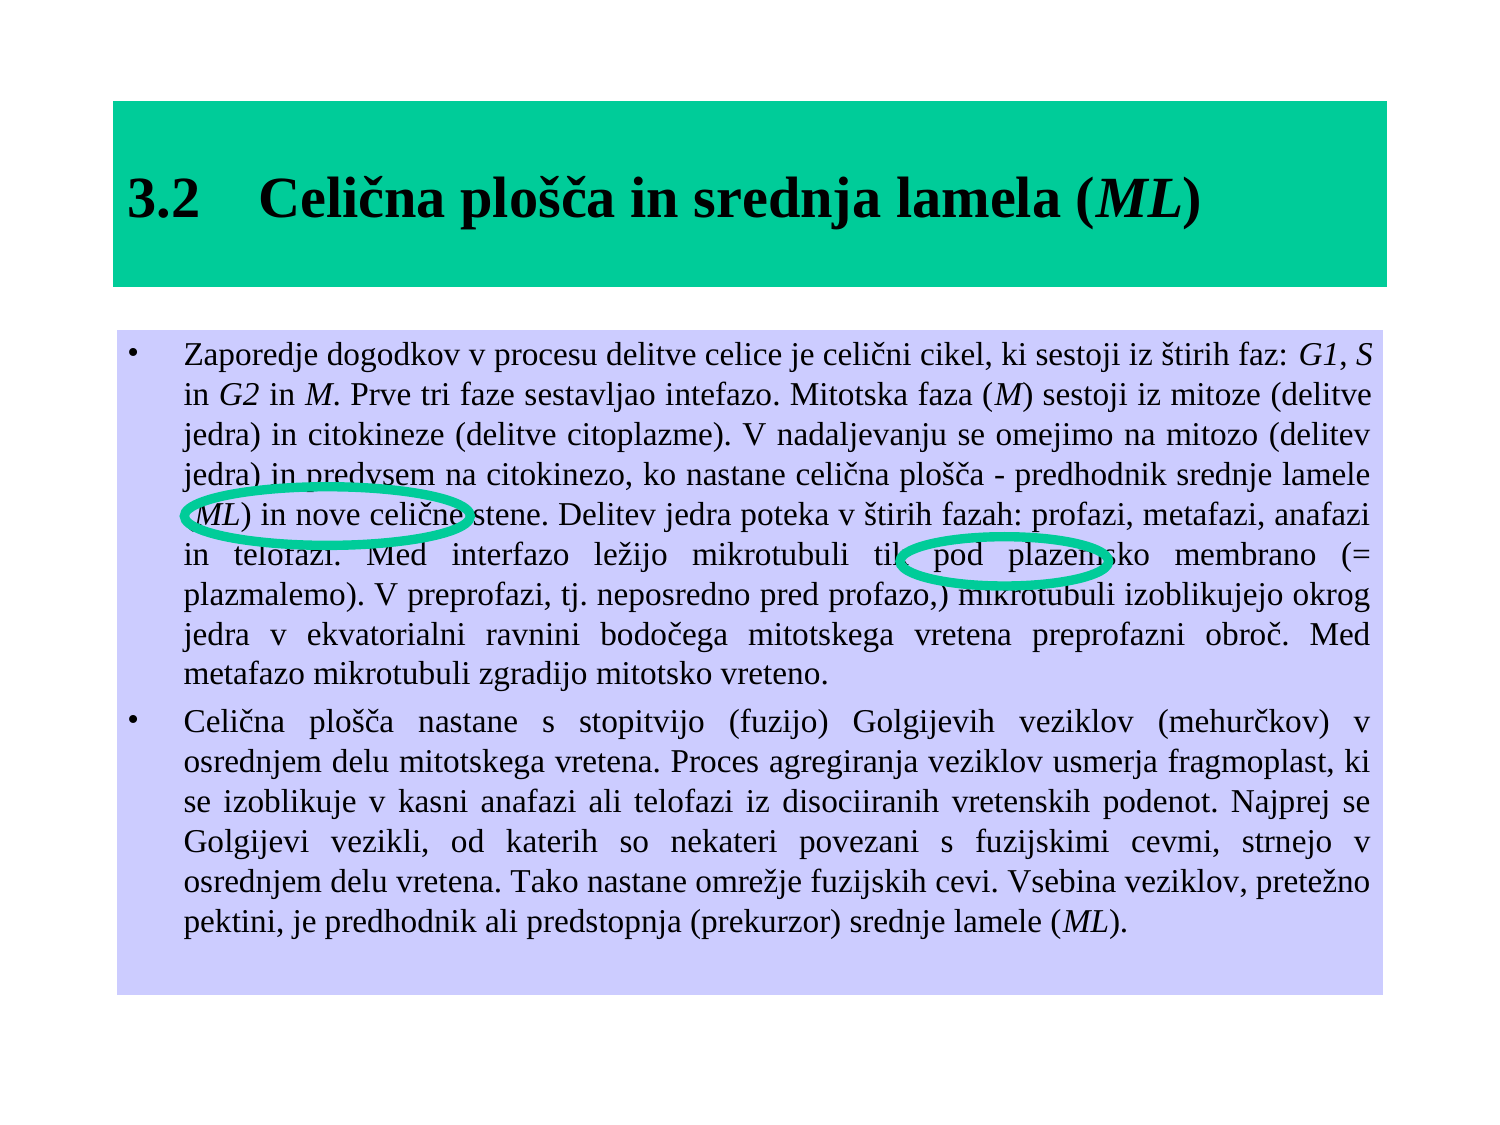

# 3.2 Celična plošča in srednja lamela (ML)
Zaporedje dogodkov v procesu delitve celice je celični cikel, ki sestoji iz štirih faz: G1, S in G2 in M. Prve tri faze sestavljao intefazo. Mitotska faza (M) sestoji iz mitoze (delitve jedra) in citokineze (delitve citoplazme). V nadaljevanju se omejimo na mitozo (delitev jedra) in predvsem na citokinezo, ko nastane celična plošča - predhodnik srednje lamele (ML) in nove celične stene. Delitev jedra poteka v štirih fazah: profazi, metafazi, anafazi in telofazi. Med interfazo ležijo mikrotubuli tik pod plazemsko membrano (= plazmalemo). V preprofazi, tj. neposredno pred profazo,) mikrotubuli izoblikujejo okrog jedra v ekvatorialni ravnini bodočega mitotskega vretena preprofazni obroč. Med metafazo mikrotubuli zgradijo mitotsko vreteno.
Celična plošča nastane s stopitvijo (fuzijo) Golgijevih veziklov (mehurčkov) v osrednjem delu mitotskega vretena. Proces agregiranja veziklov usmerja fragmoplast, ki se izoblikuje v kasni anafazi ali telofazi iz disociiranih vretenskih podenot. Najprej se Golgijevi vezikli, od katerih so nekateri povezani s fuzijskimi cevmi, strnejo v osrednjem delu vretena. Tako nastane omrežje fuzijskih cevi. Vsebina veziklov, pretežno pektini, je predhodnik ali predstopnja (prekurzor) srednje lamele (ML).